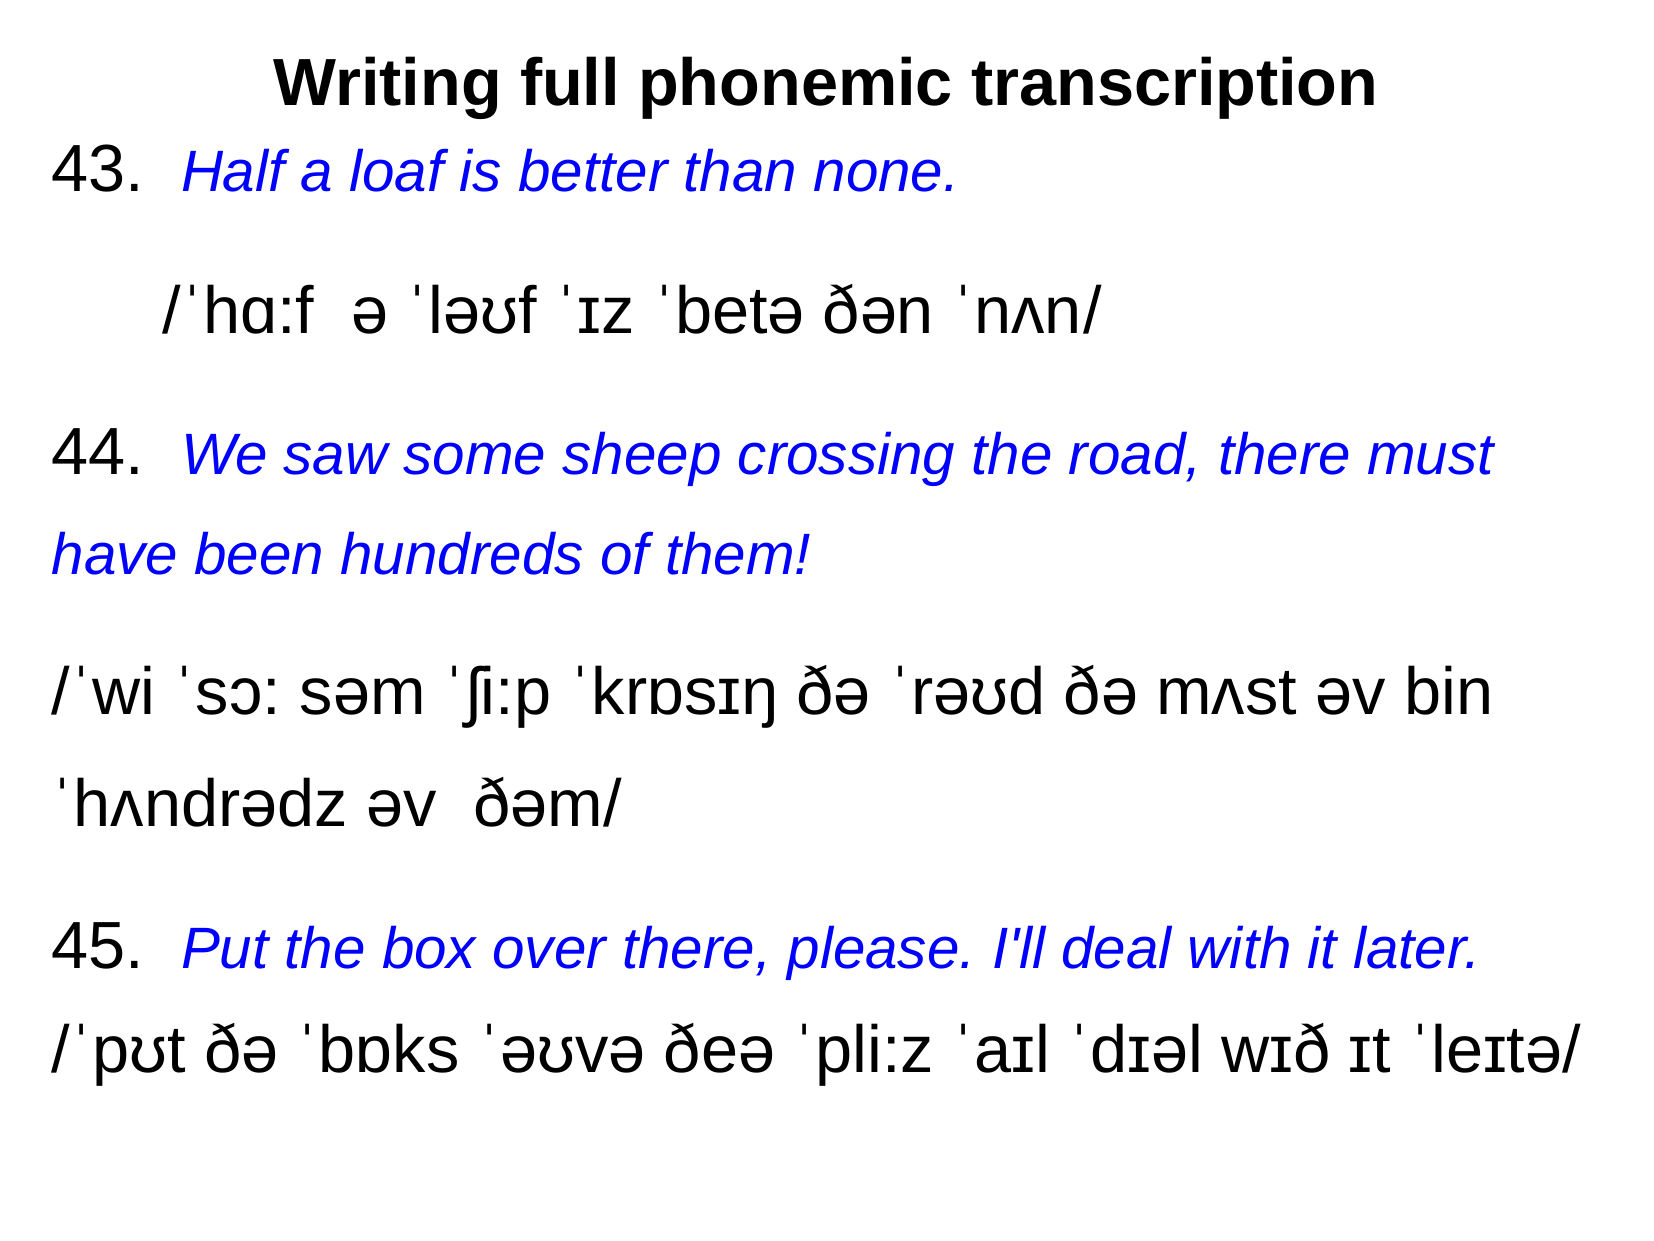

# Writing full phonemic transcription
43. Half a loaf is better than none.
 /ˈhɑ:f ə ˈləʊf ˈɪz ˈbetə ðən ˈnʌn/
44. We saw some sheep crossing the road, there must have been hundreds of them!
/ˈwi ˈsɔ: səm ˈʃi:p ˈkrɒsɪŋ ðə ˈrəʊd ðə mʌst əv bin ˈhʌndrədz əv ðəm/
45. Put the box over there, please. I'll deal with it later.
/ˈpʊt ðə ˈbɒks ˈəʊvə ðeə ˈpli:z ˈaɪl ˈdɪəl wɪð ɪt ˈleɪtə/